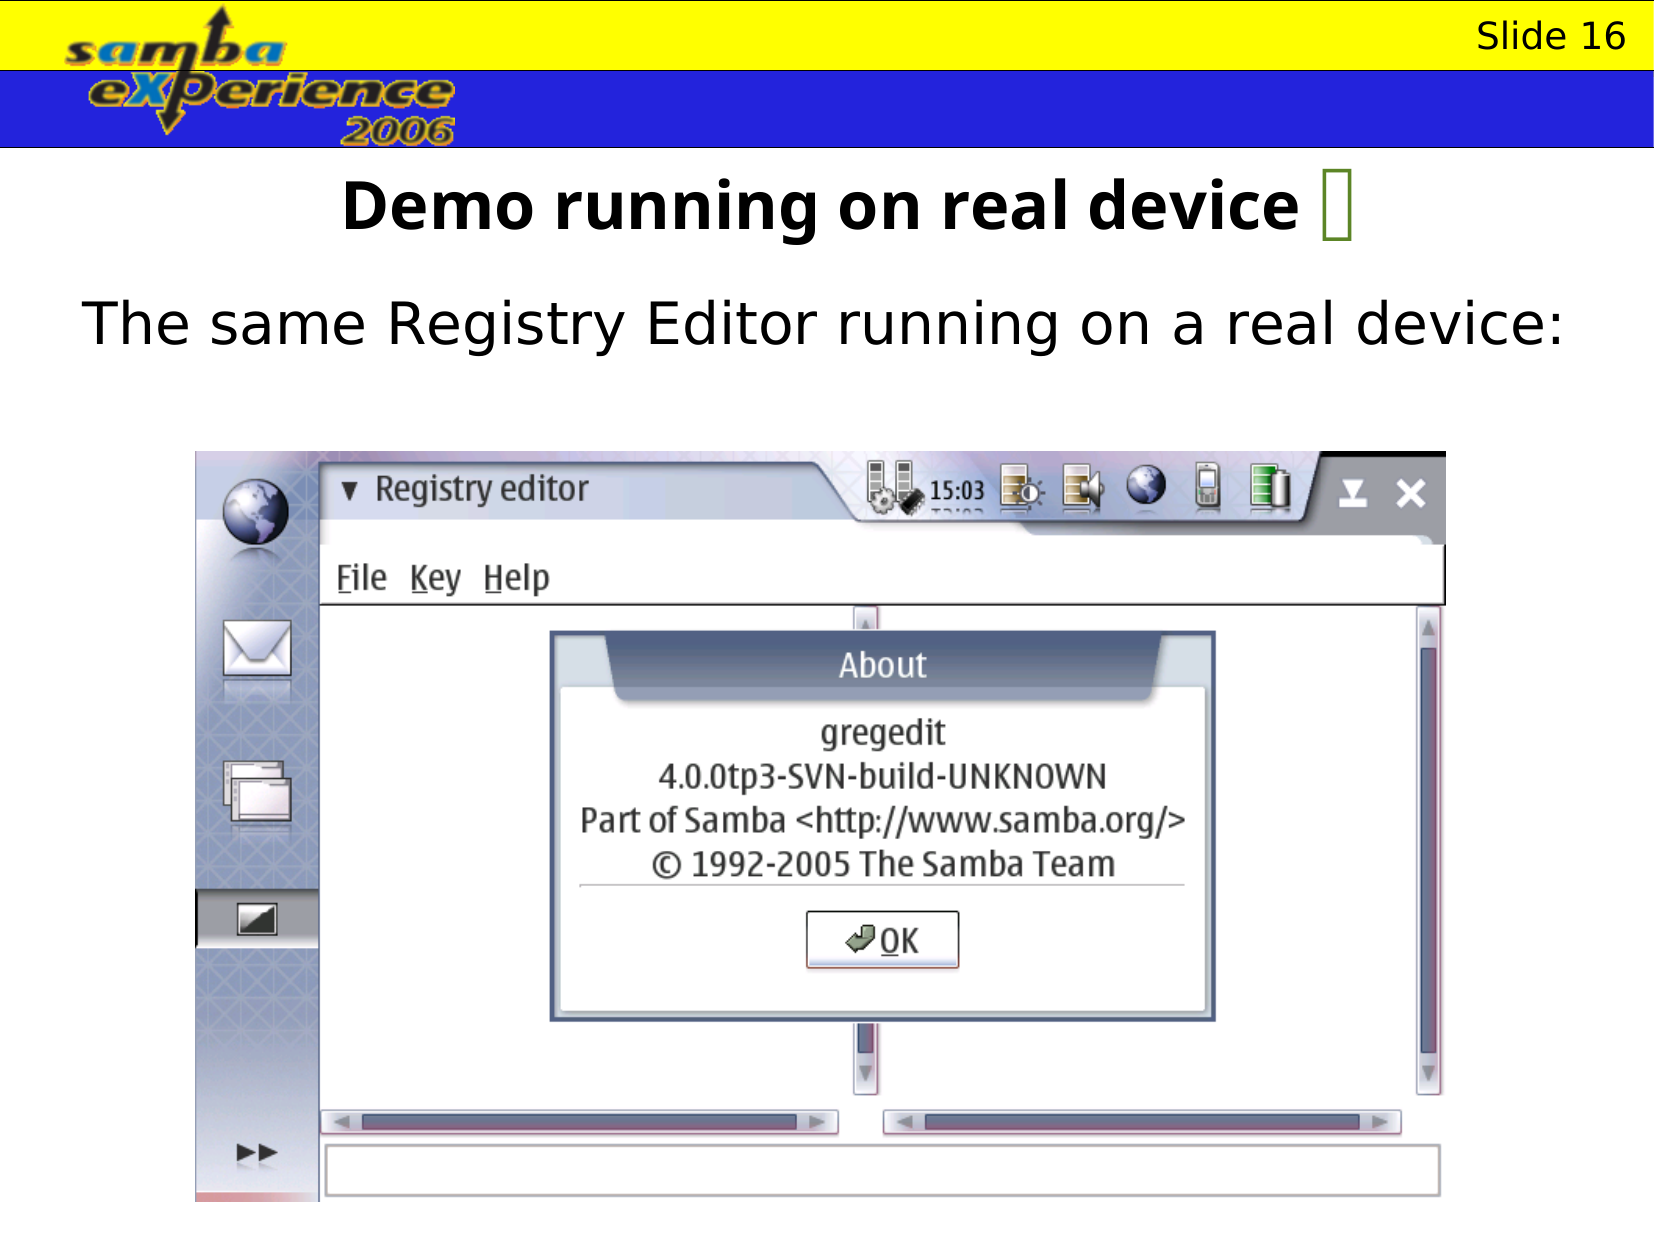

# Demo running on real device

The same Registry Editor running on a real device: